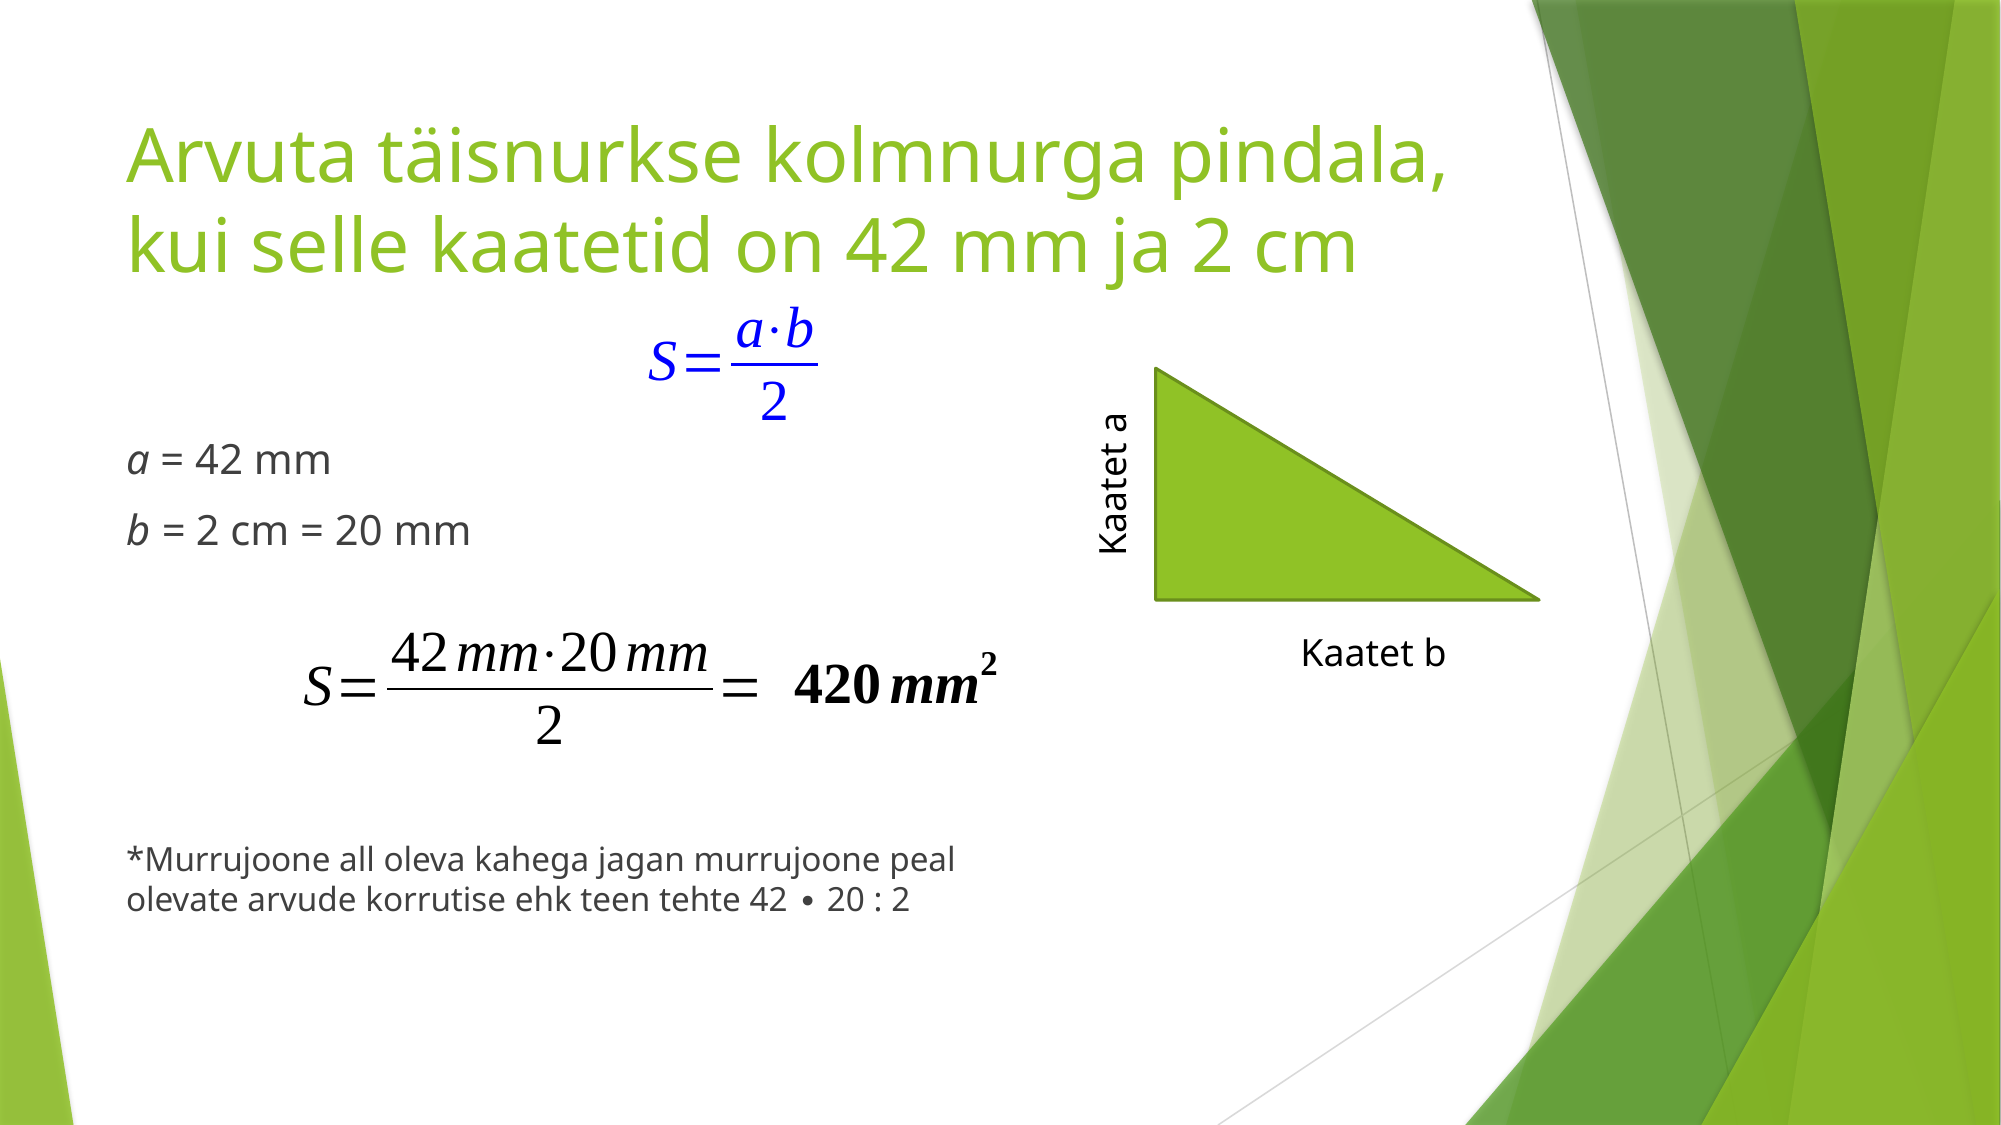

# Arvuta täisnurkse kolmnurga pindala, kui selle kaatetid on 42 mm ja 2 cm
a = 42 mm
b = 2 cm = 20 mm
*Murrujoone all oleva kahega jagan murrujoone peal olevate arvude korrutise ehk teen tehte 42 ∙ 20 : 2
Kaatet a
Kaatet b